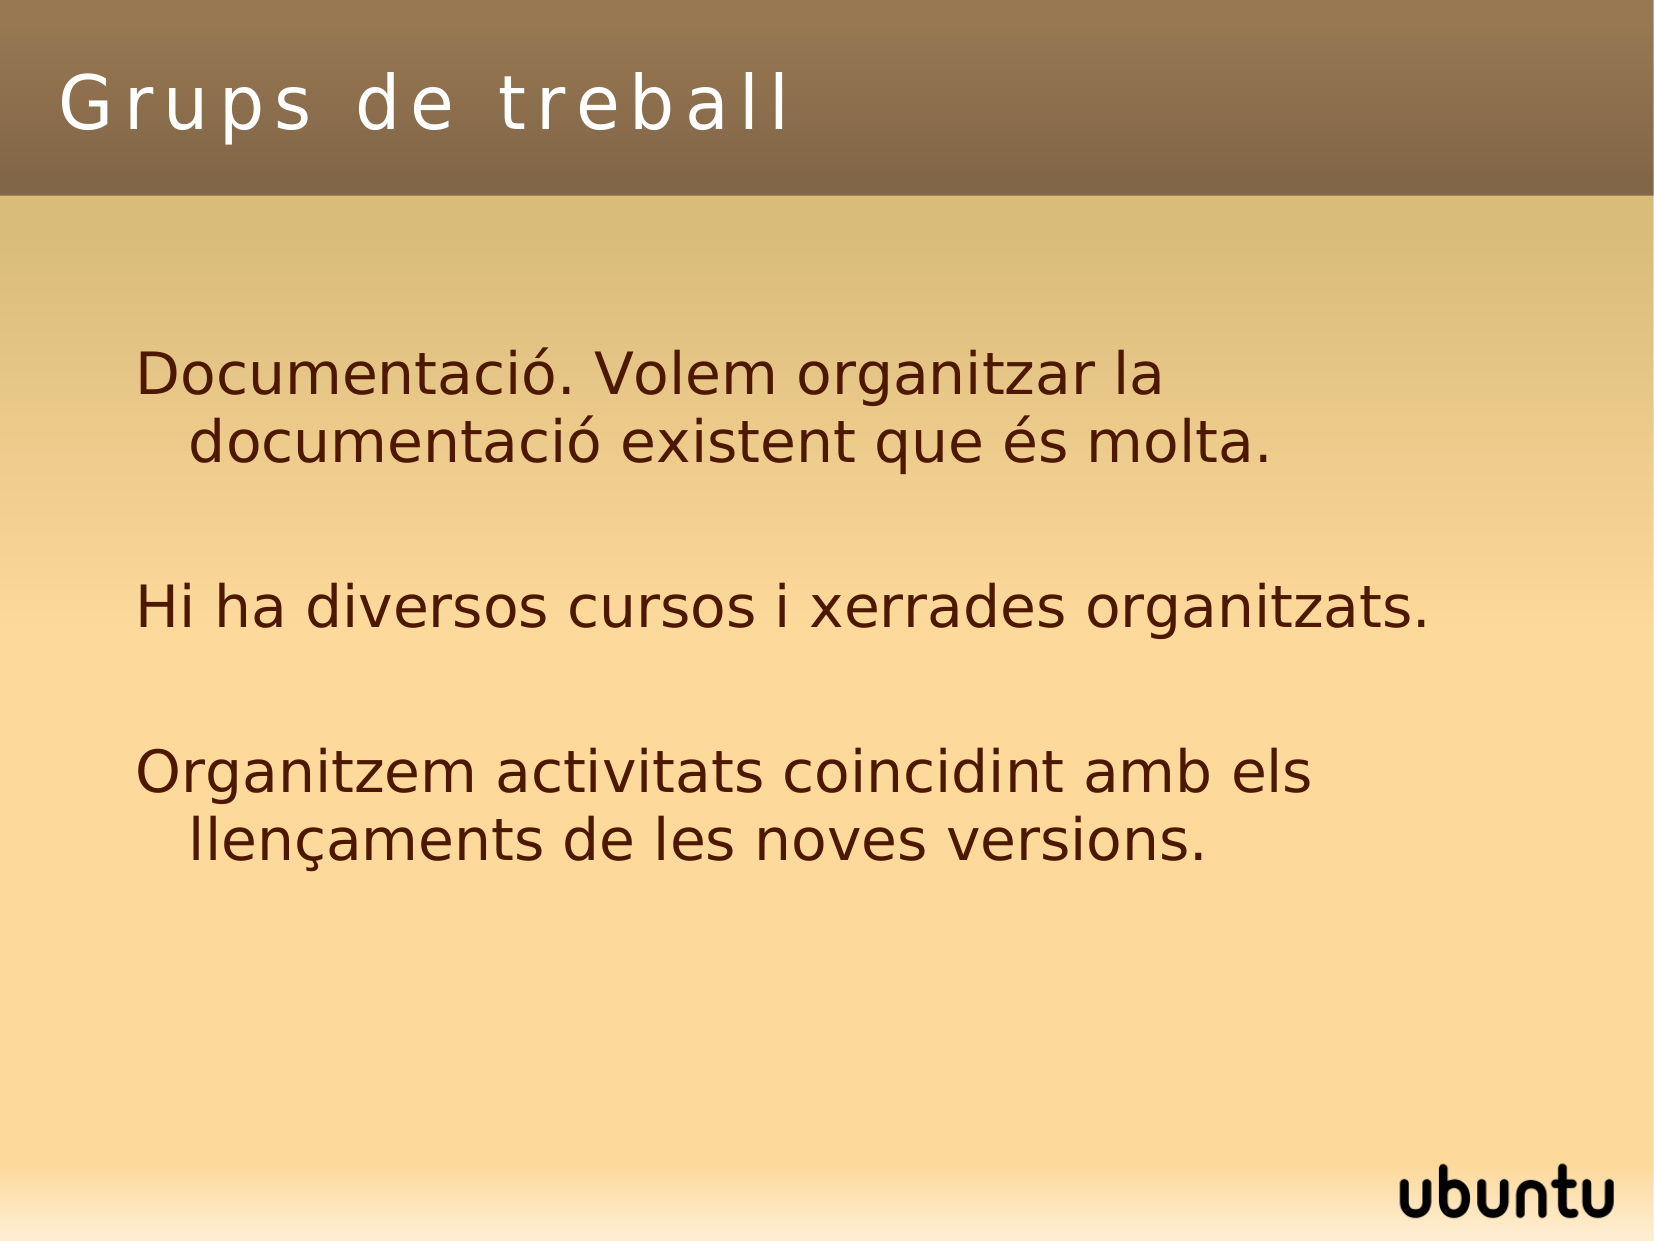

# Grups de treball
Documentació. Volem organitzar la documentació existent que és molta.
Hi ha diversos cursos i xerrades organitzats.
Organitzem activitats coincidint amb els llençaments de les noves versions.